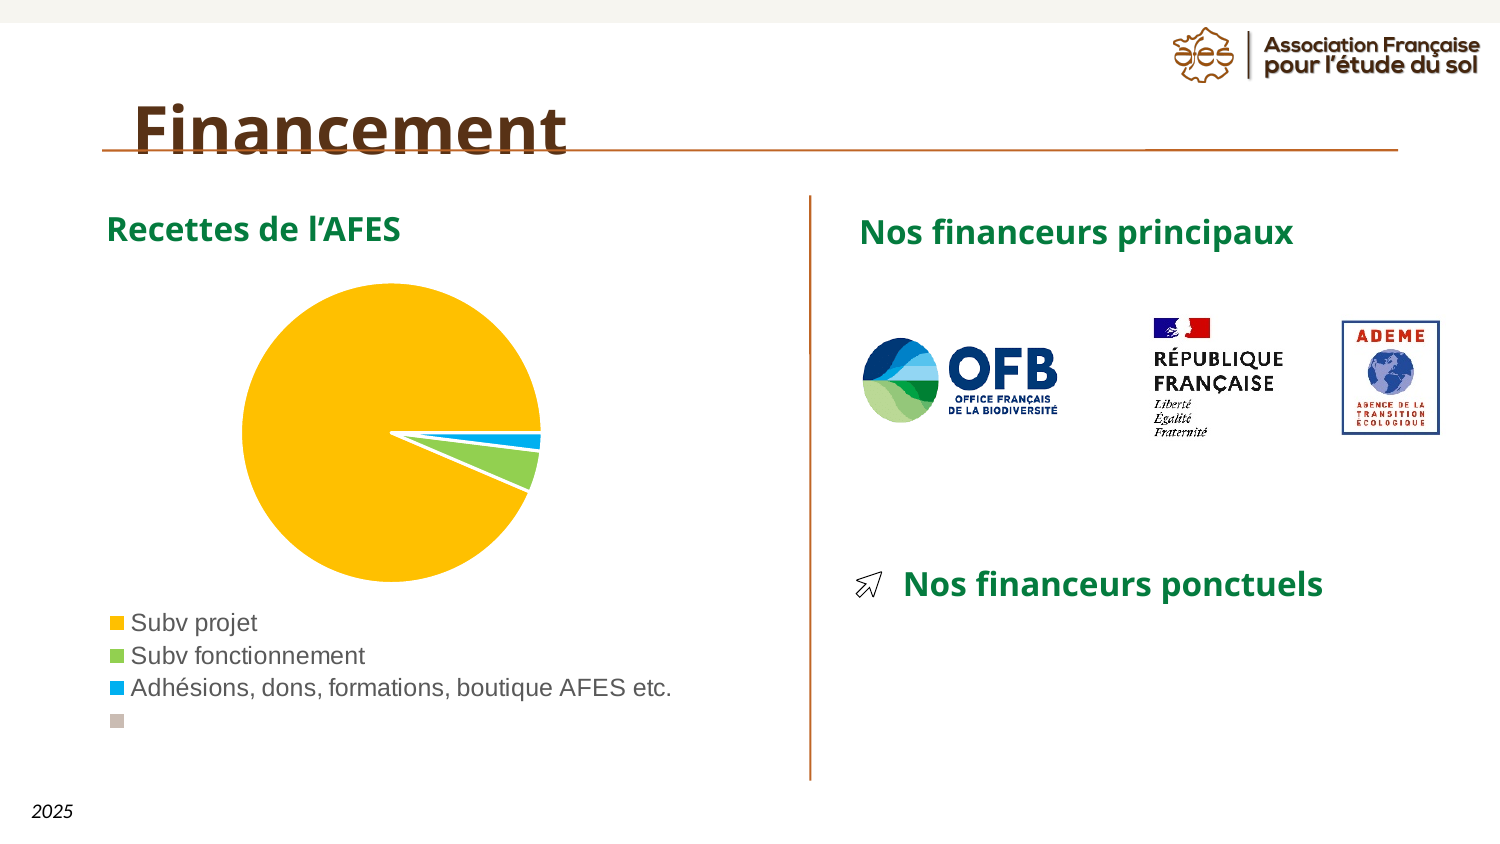

Catégorie 1
# Financement
Recettes de l’AFES
Nos financeurs principaux
### Chart
| Category | Ventes |
|---|---|
| Subv projet | 67.0 |
| Subv fonctionnement | 3.2 |
| Adhésions, dons, formations, boutique AFES etc. | 1.4 |
| None | 0.0 |
Nos financeurs ponctuels
2025